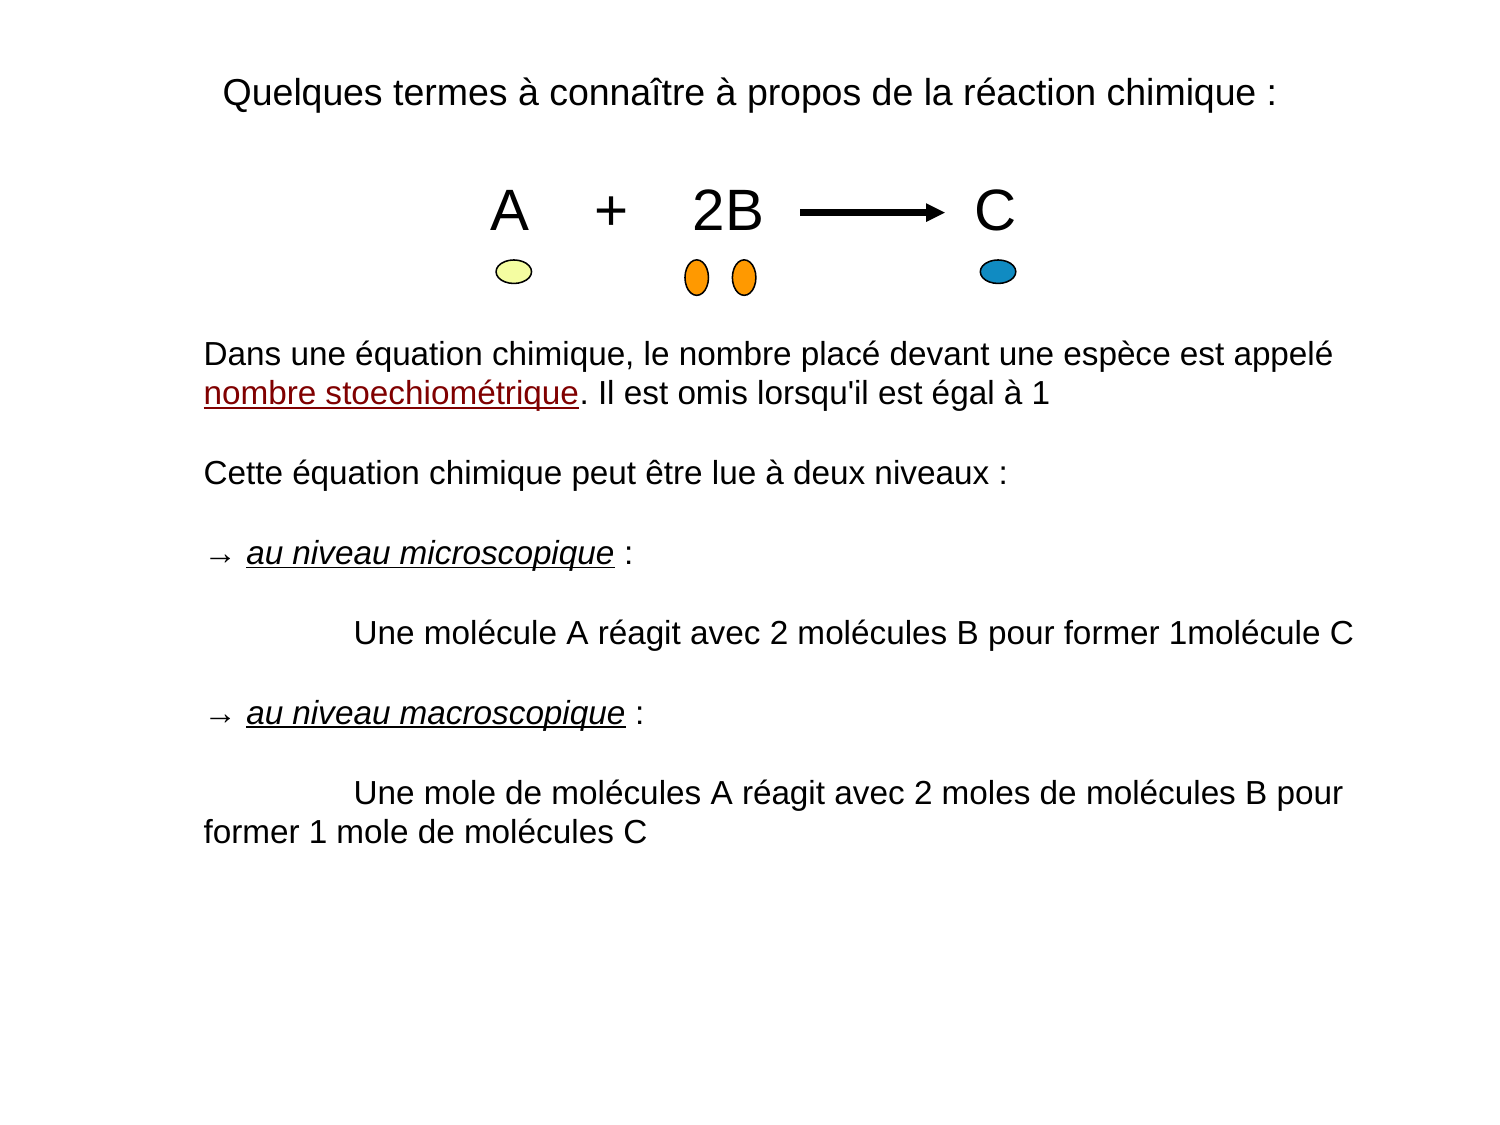

Quelques termes à connaître à propos de la réaction chimique :
# A + 2B C
Dans une équation chimique, le nombre placé devant une espèce est appelé nombre stoechiométrique. Il est omis lorsqu'il est égal à 1
Cette équation chimique peut être lue à deux niveaux :
→ au niveau microscopique :
	Une molécule A réagit avec 2 molécules B pour former 1molécule C
→ au niveau macroscopique :
	Une mole de molécules A réagit avec 2 moles de molécules B pour former 1 mole de molécules C